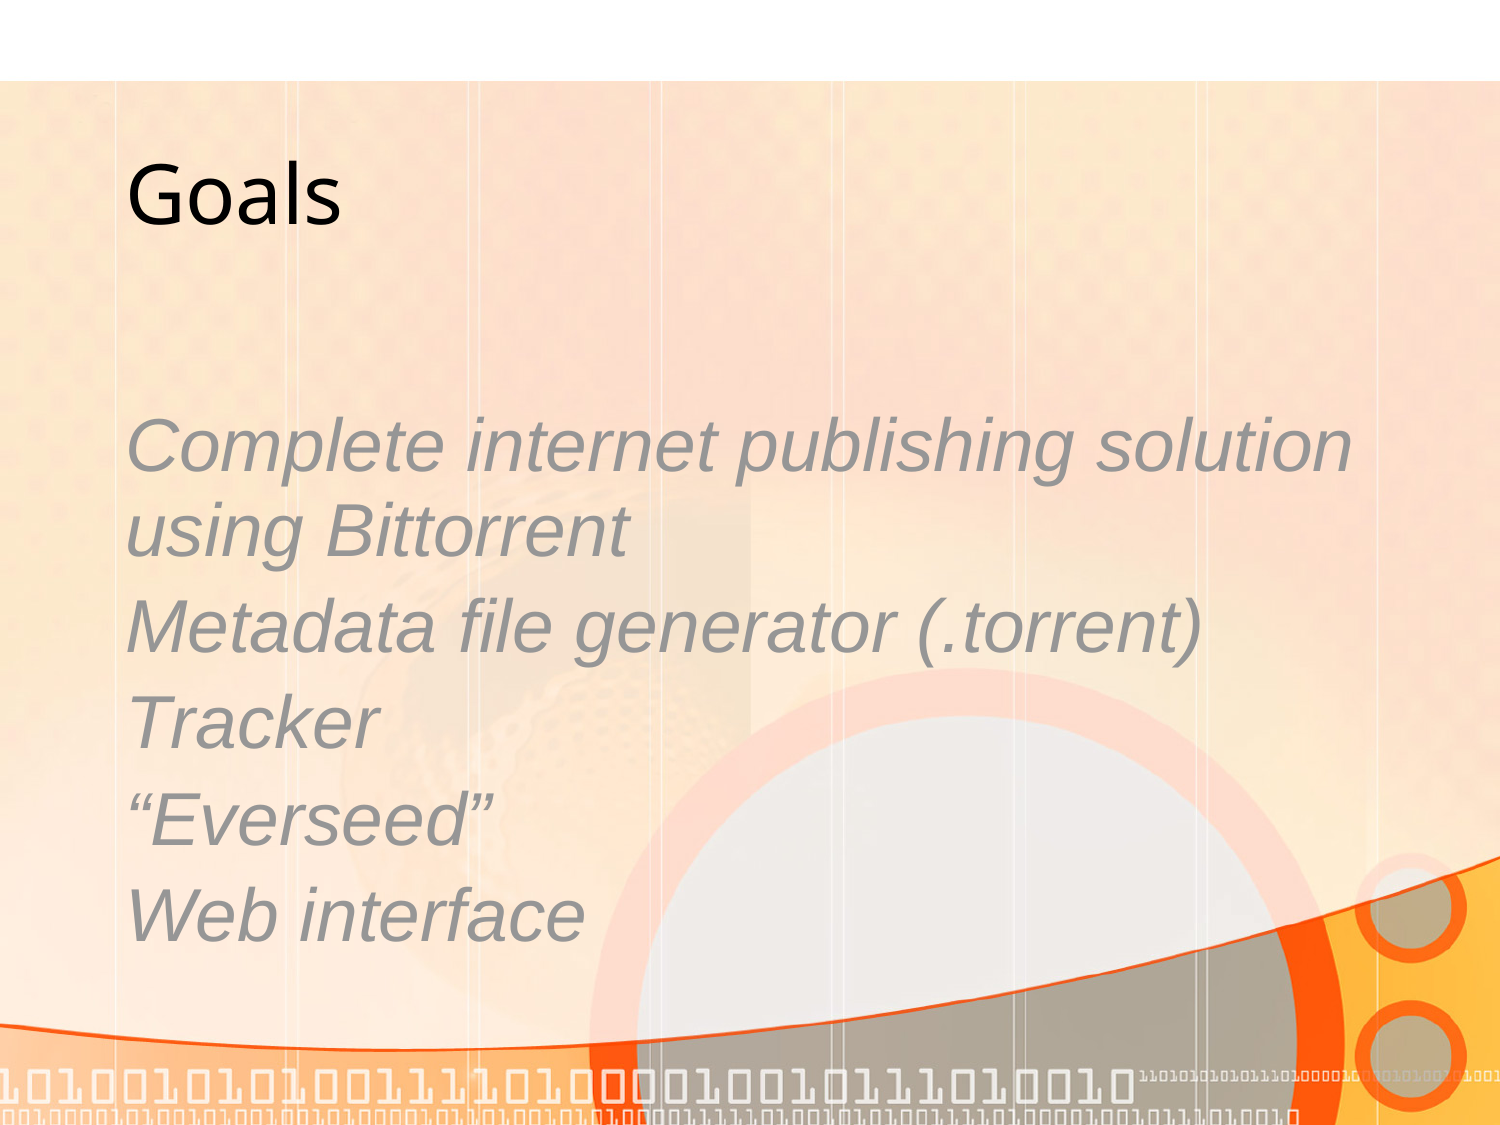

# Goals
Complete internet publishing solution using Bittorrent
Metadata file generator (.torrent)
Tracker
“Everseed”
Web interface